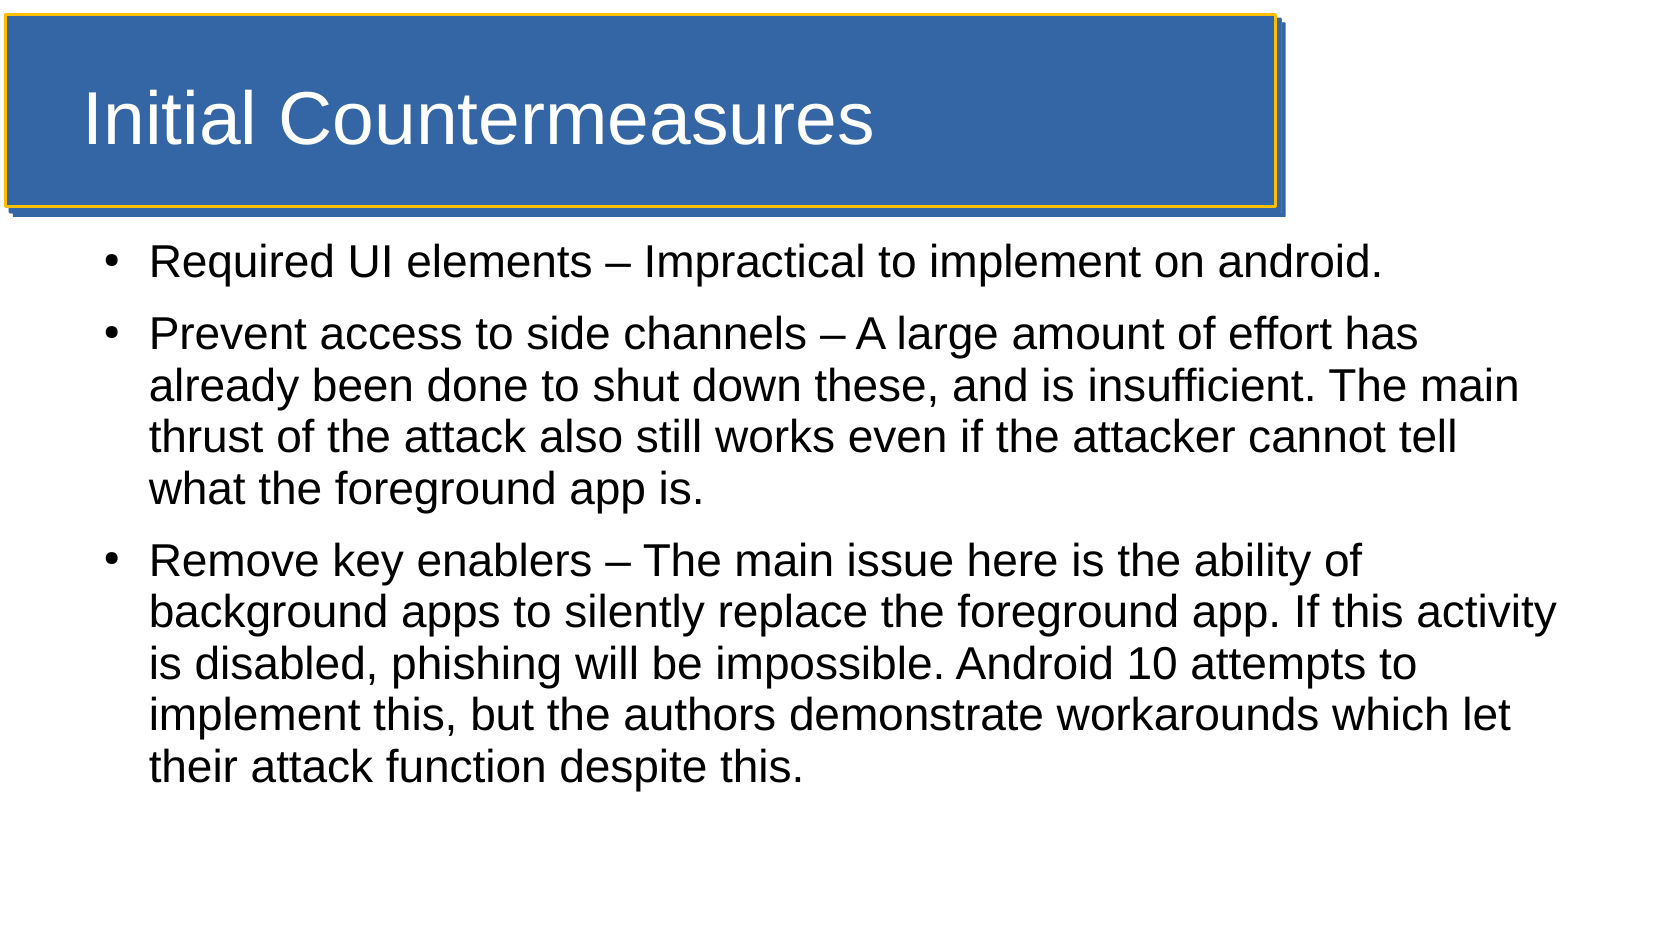

# Initial Countermeasures
Required UI elements – Impractical to implement on android.
Prevent access to side channels – A large amount of effort has already been done to shut down these, and is insufficient. The main thrust of the attack also still works even if the attacker cannot tell what the foreground app is.
Remove key enablers – The main issue here is the ability of background apps to silently replace the foreground app. If this activity is disabled, phishing will be impossible. Android 10 attempts to implement this, but the authors demonstrate workarounds which let their attack function despite this.